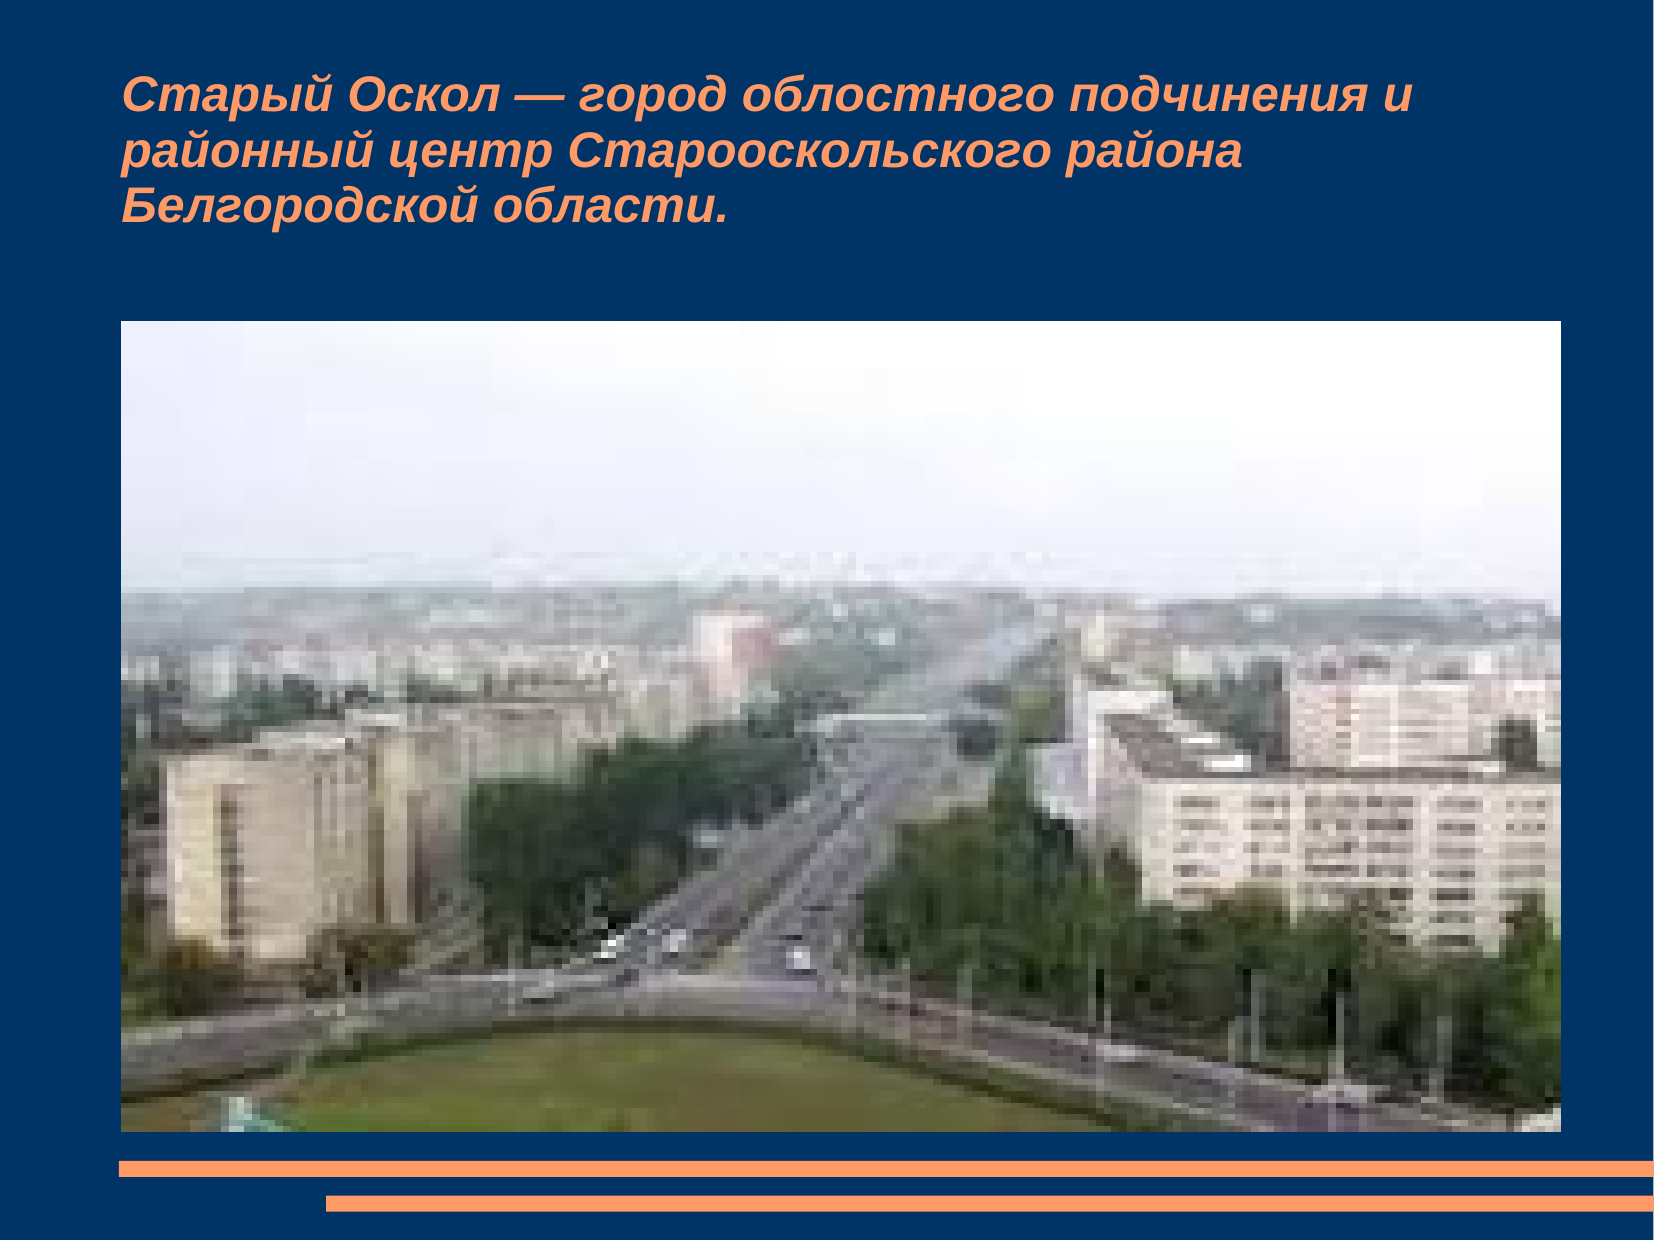

# Старый Оскол — город облостного подчинения и районный центр Старооскольского района Белгородской области.